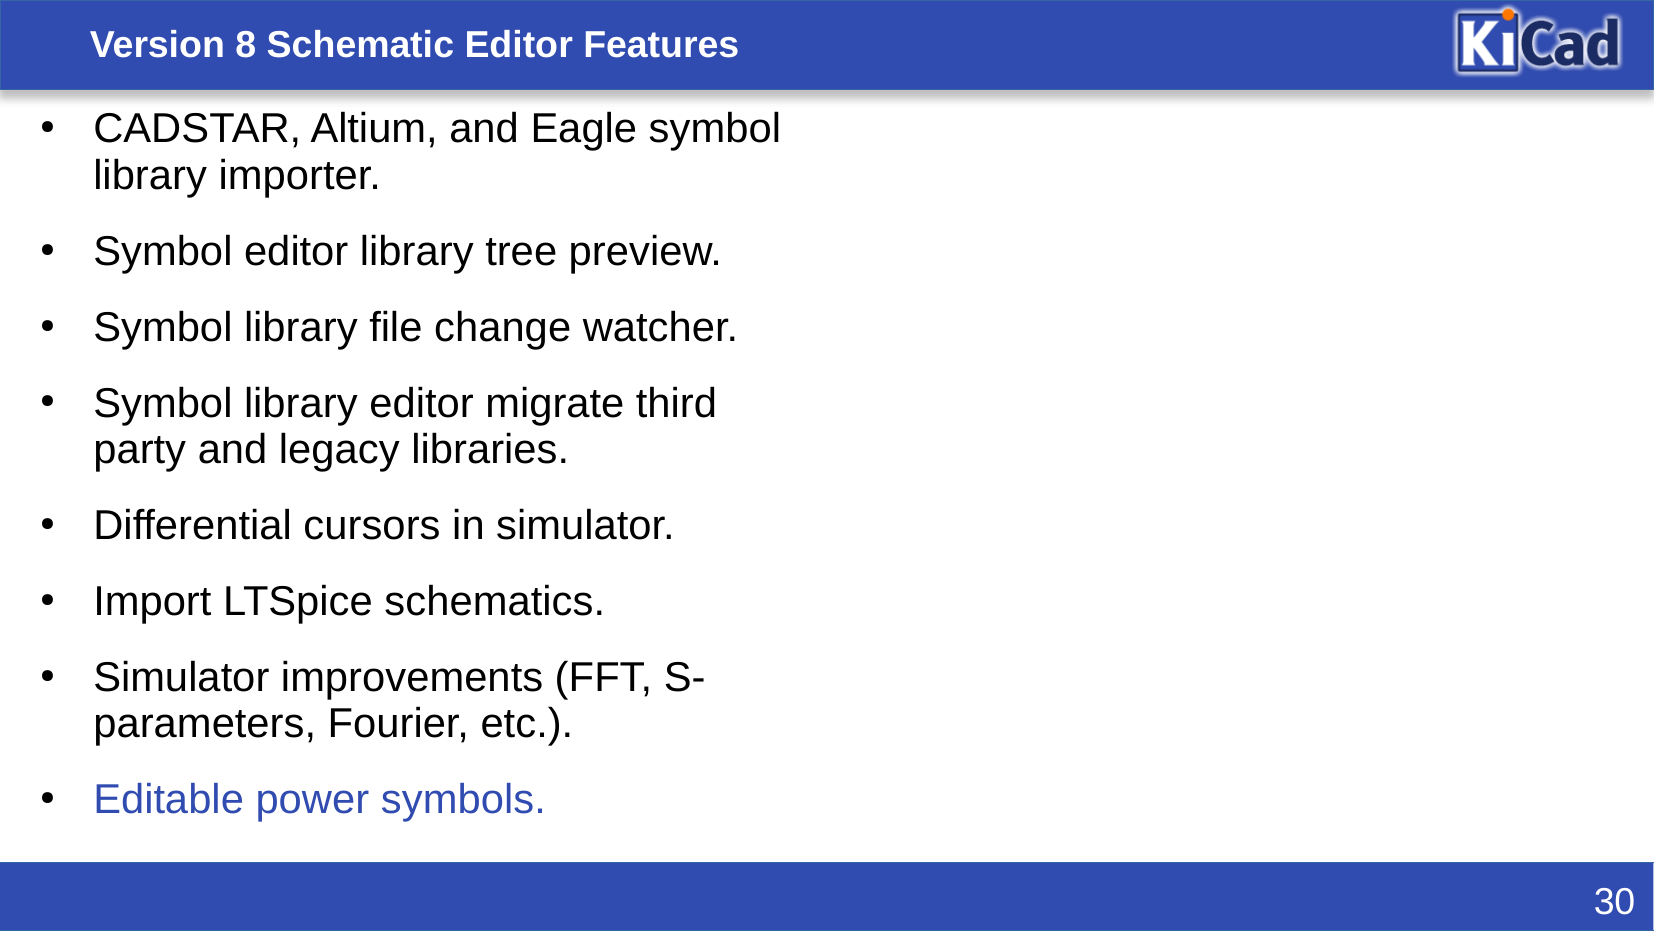

Version 8 Schematic Editor Features
# CADSTAR, Altium, and Eagle symbol library importer.
Symbol editor library tree preview.
Symbol library file change watcher.
Symbol library editor migrate third party and legacy libraries.
Differential cursors in simulator.
Import LTSpice schematics.
Simulator improvements (FFT, S-parameters, Fourier, etc.).
Editable power symbols.